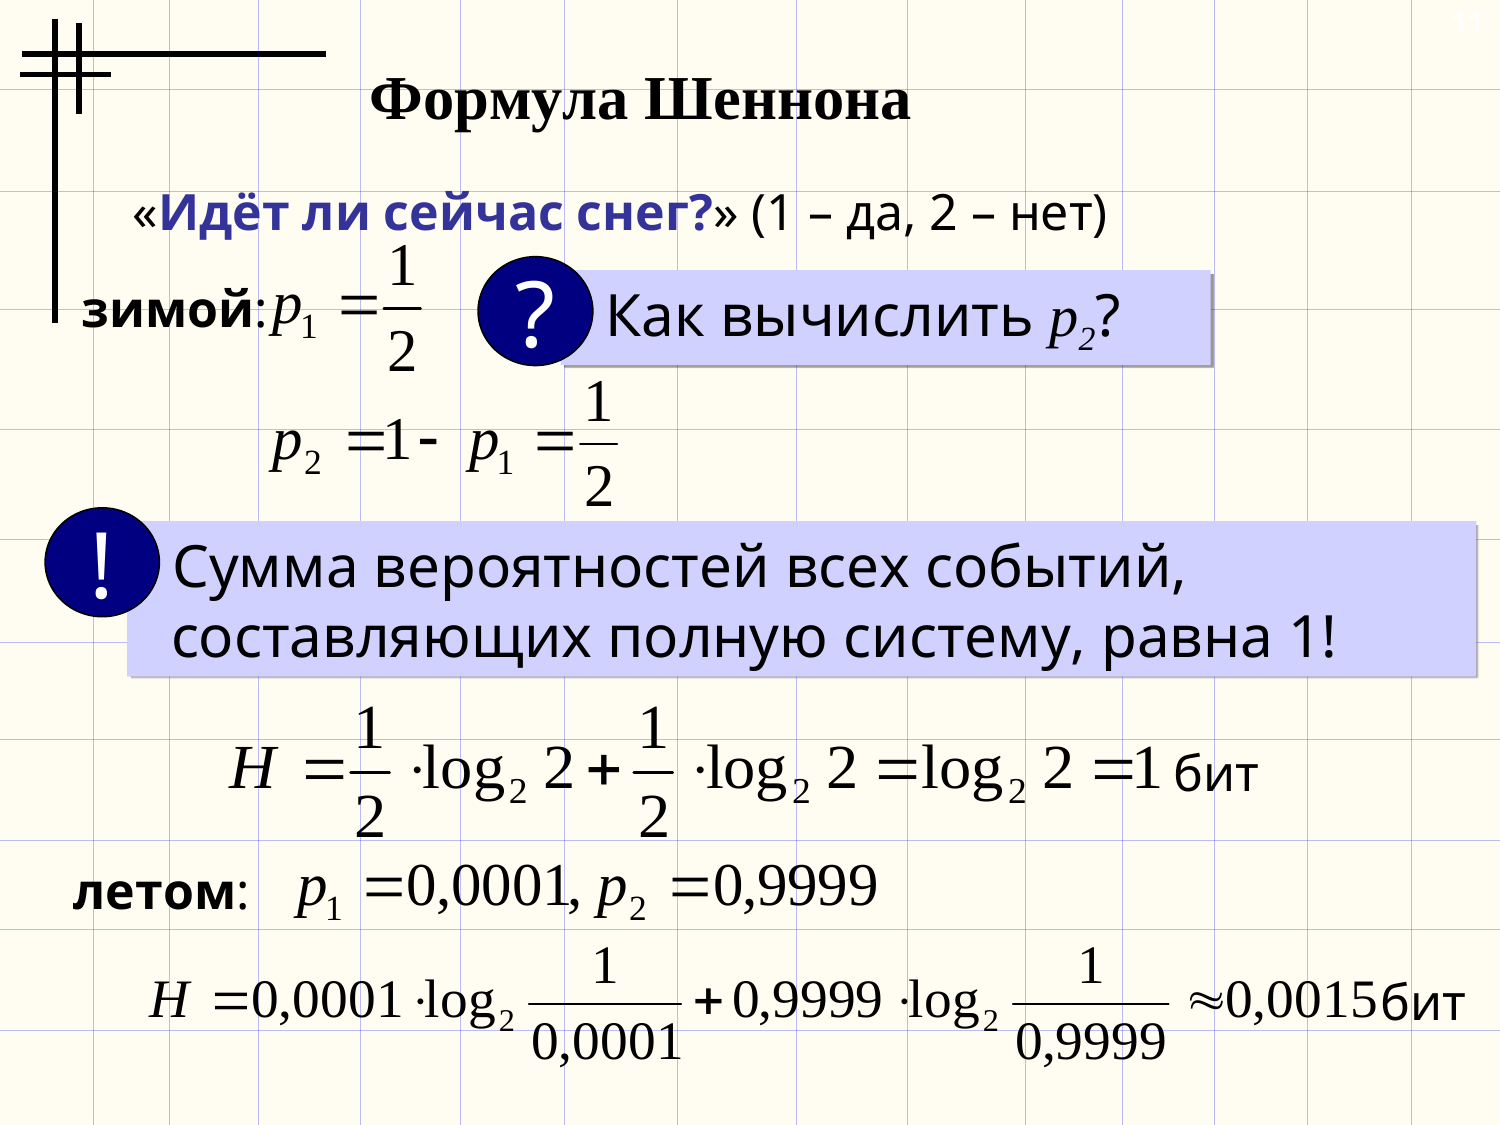

# Формула Шеннона
«Идёт ли сейчас снег?» (1 – да, 2 – нет)
?
 Как вычислить p2?
зимой:
!
 Сумма вероятностей всех событий, составляющих полную систему, равна 1!
бит
летом:
бит